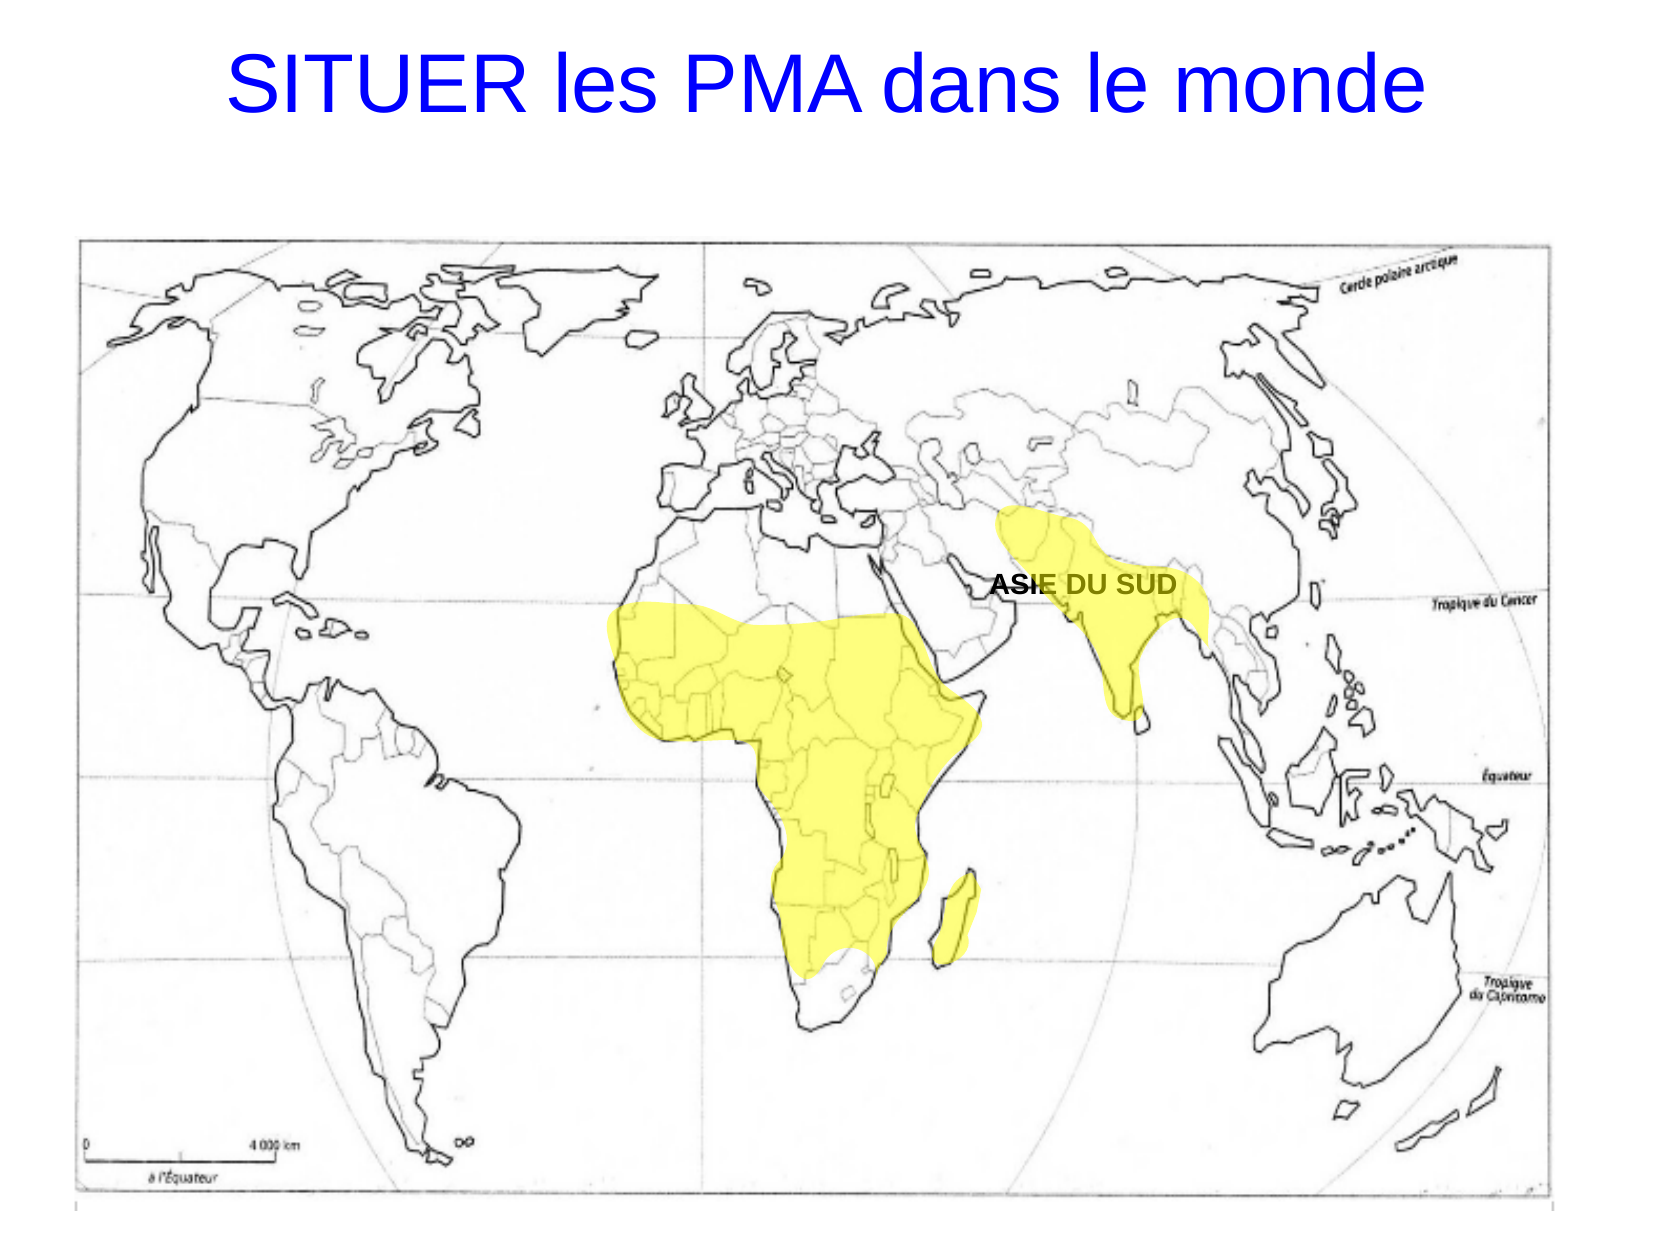

SITUER les PMA dans le monde
ASIE DU SUD